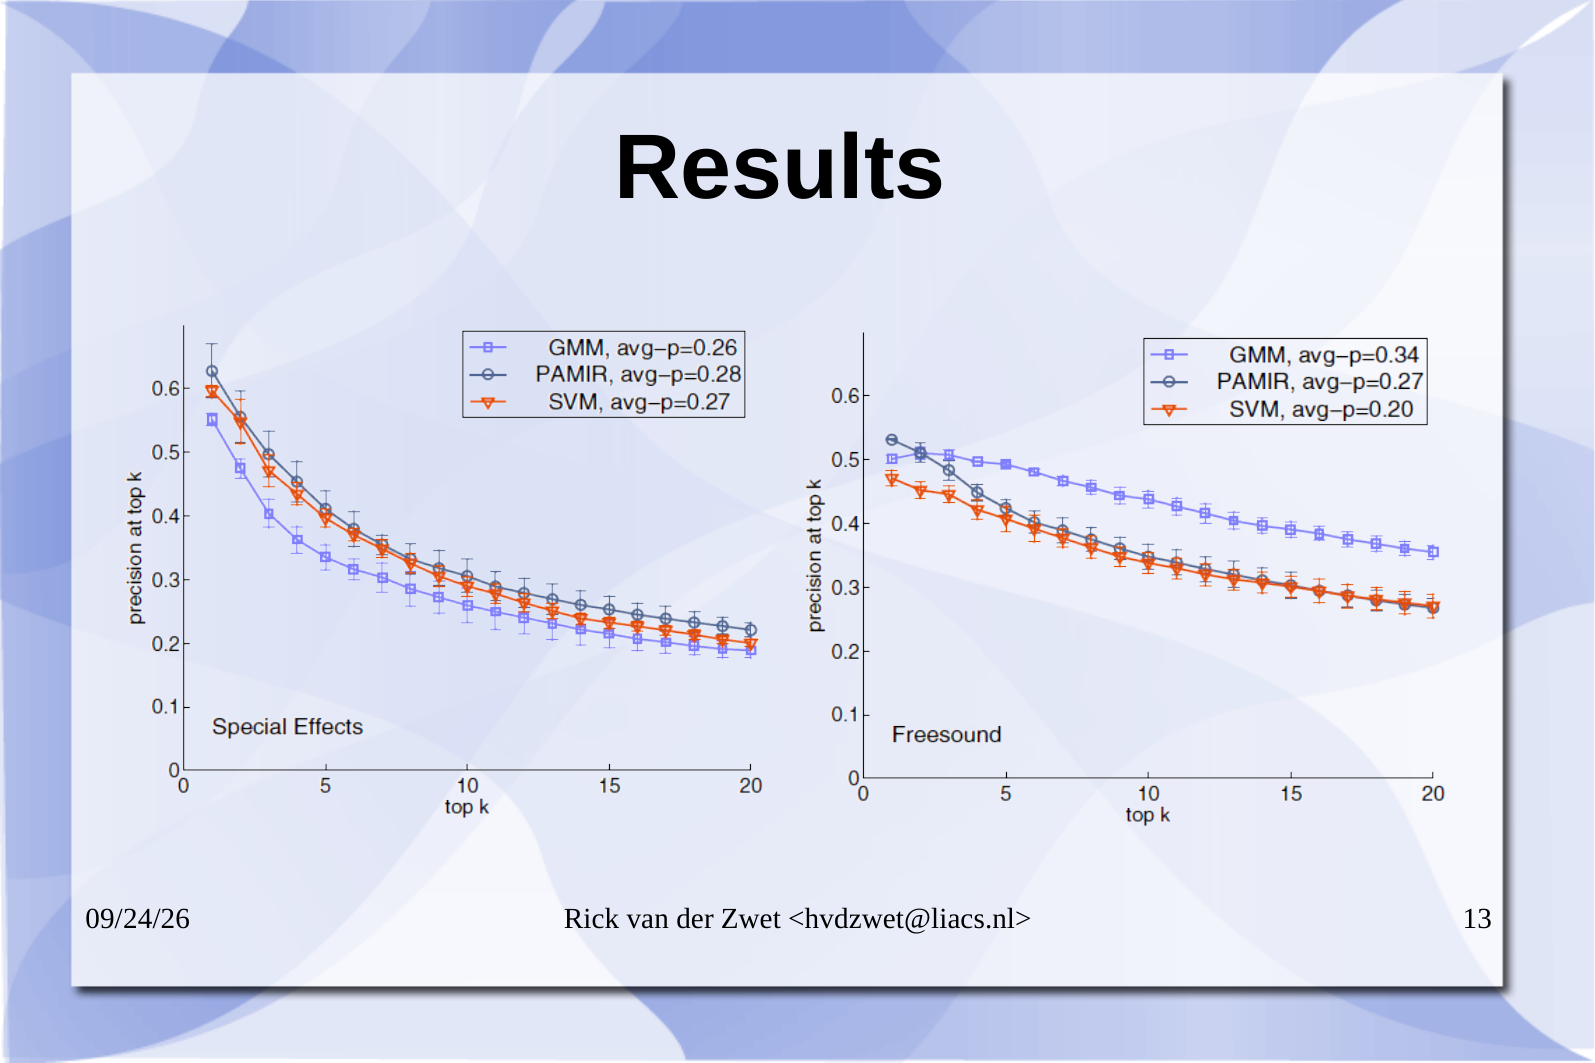

# Results
Rick van der Zwet <hvdzwet@liacs.nl>
13